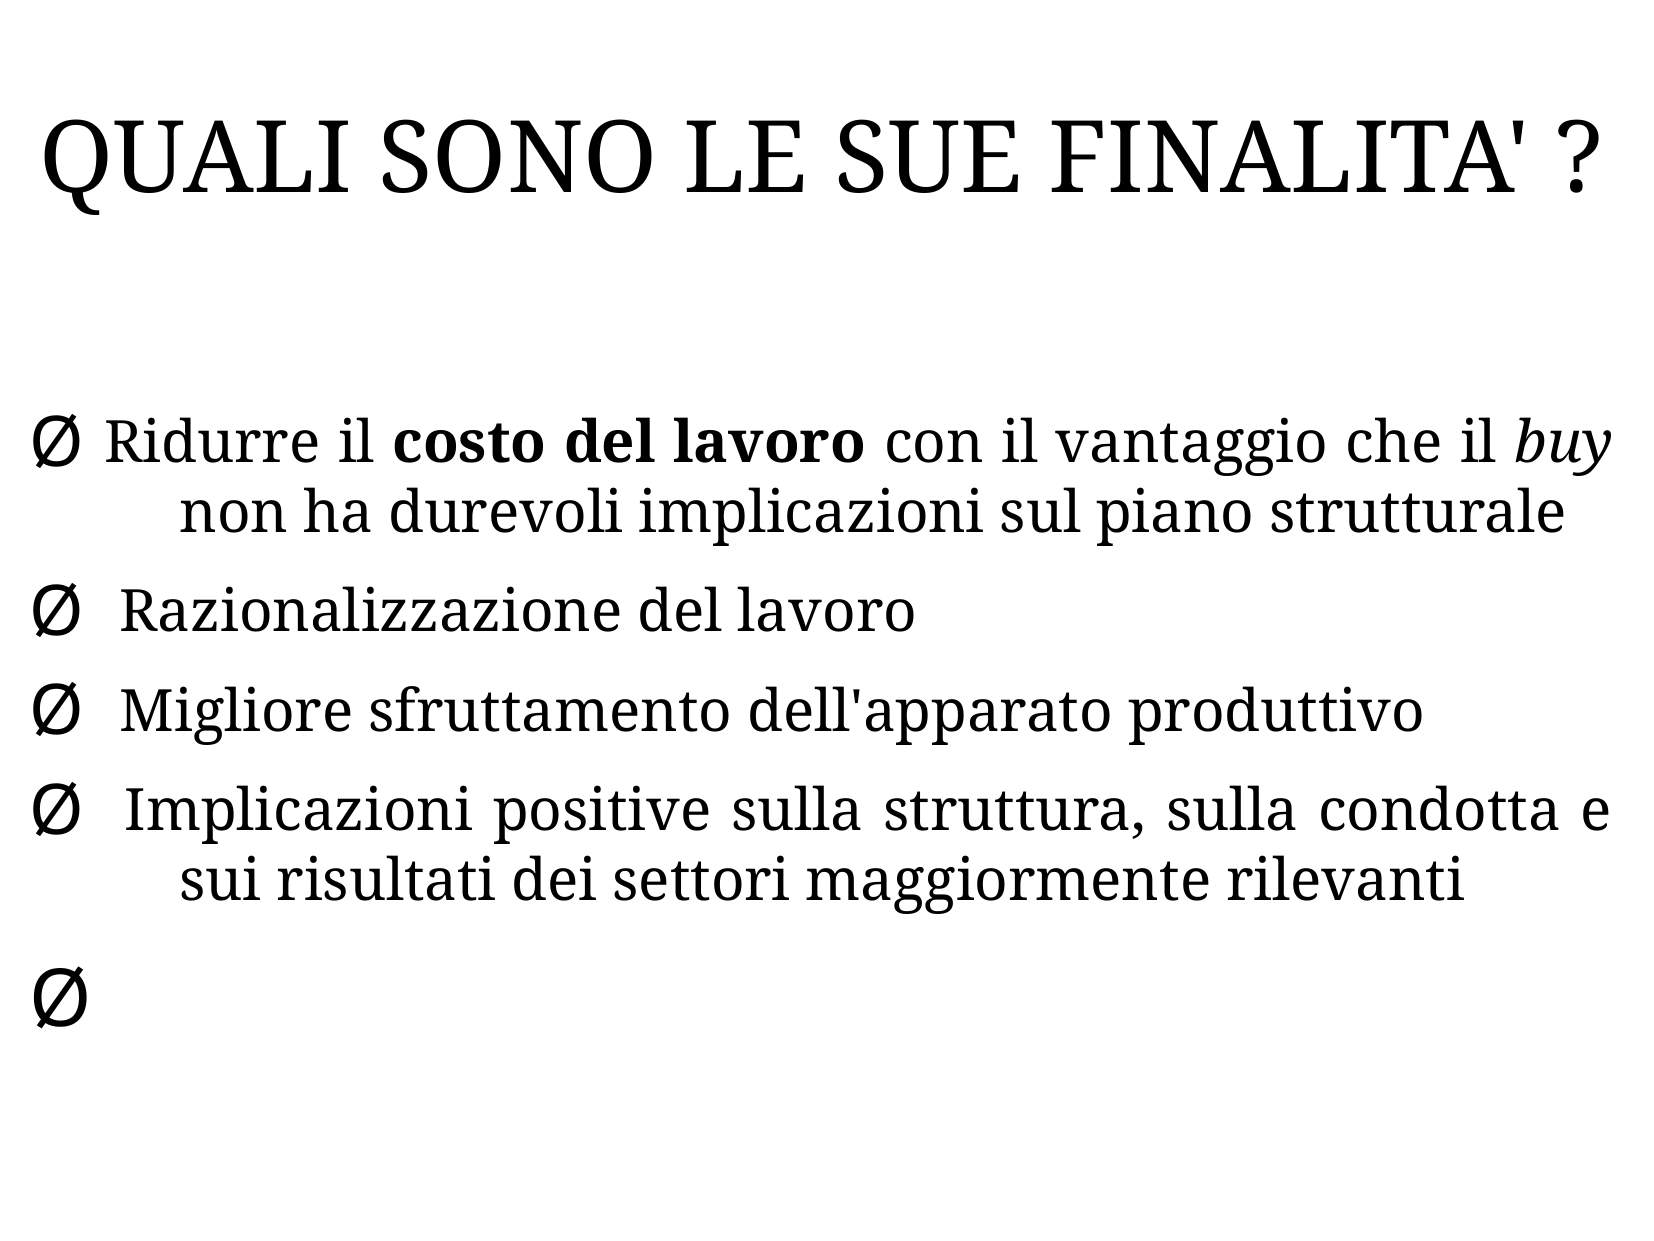

# QUALI SONO LE SUE FINALITA' ?
Ridurre il costo del lavoro con il vantaggio che il buy non ha durevoli implicazioni sul piano strutturale
 Razionalizzazione del lavoro
 Migliore sfruttamento dell'apparato produttivo
 Implicazioni positive sulla struttura, sulla condotta e sui risultati dei settori maggiormente rilevanti